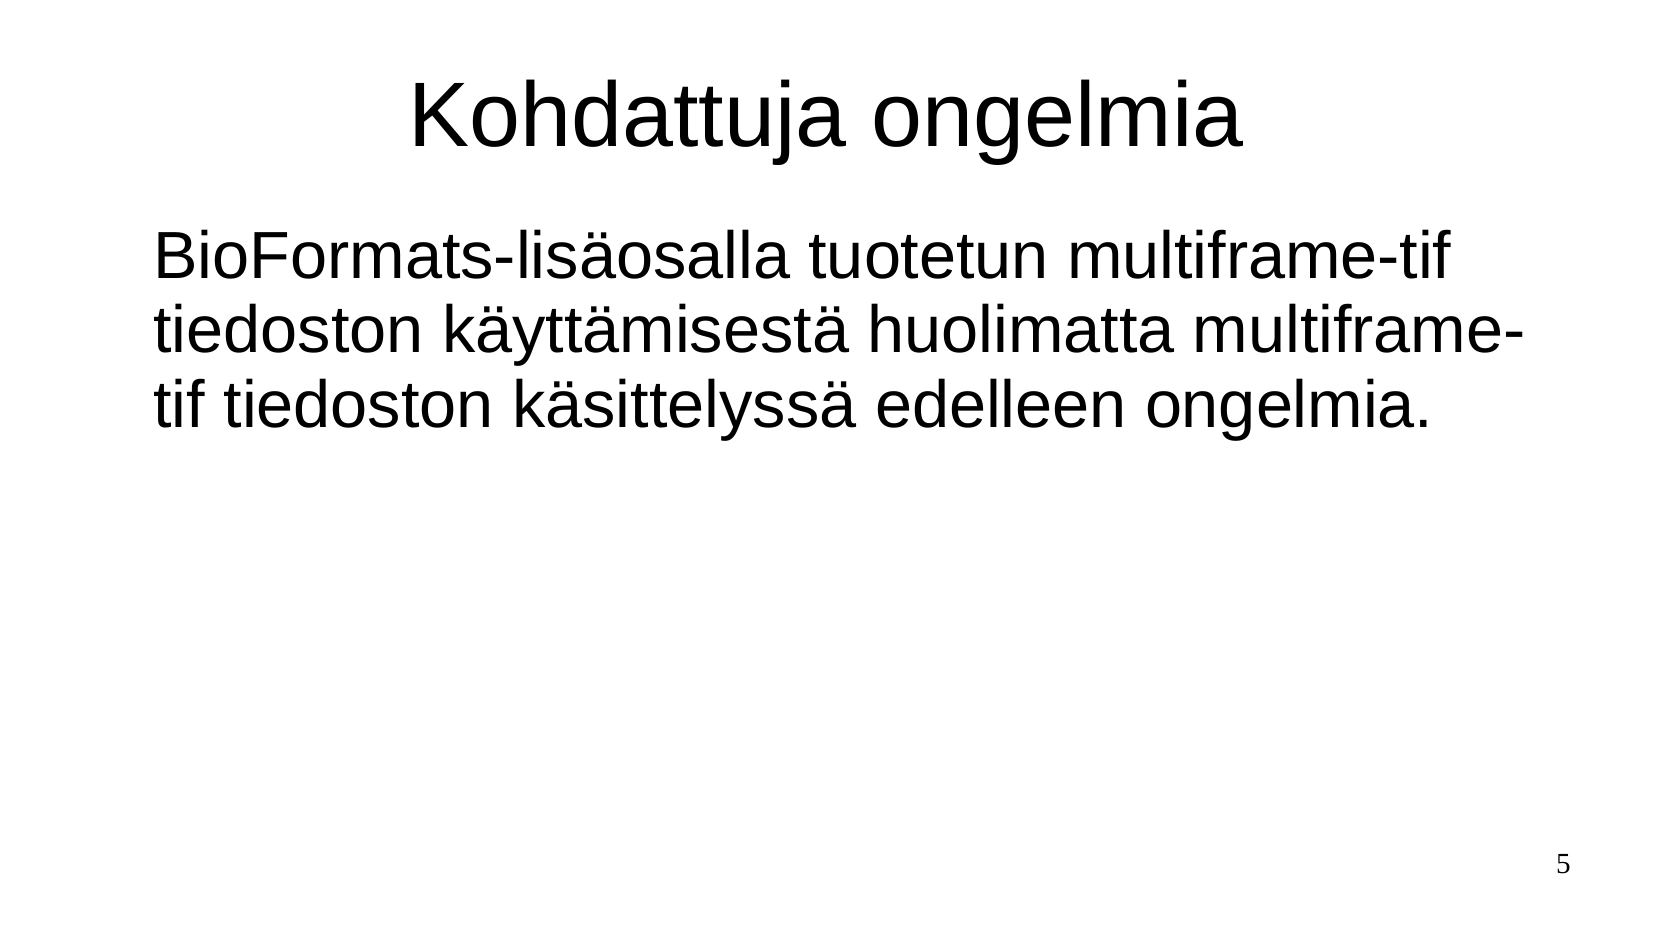

# Kohdattuja ongelmia
BioFormats-lisäosalla tuotetun multiframe-tif tiedoston käyttämisestä huolimatta multiframe-tif tiedoston käsittelyssä edelleen ongelmia.
5